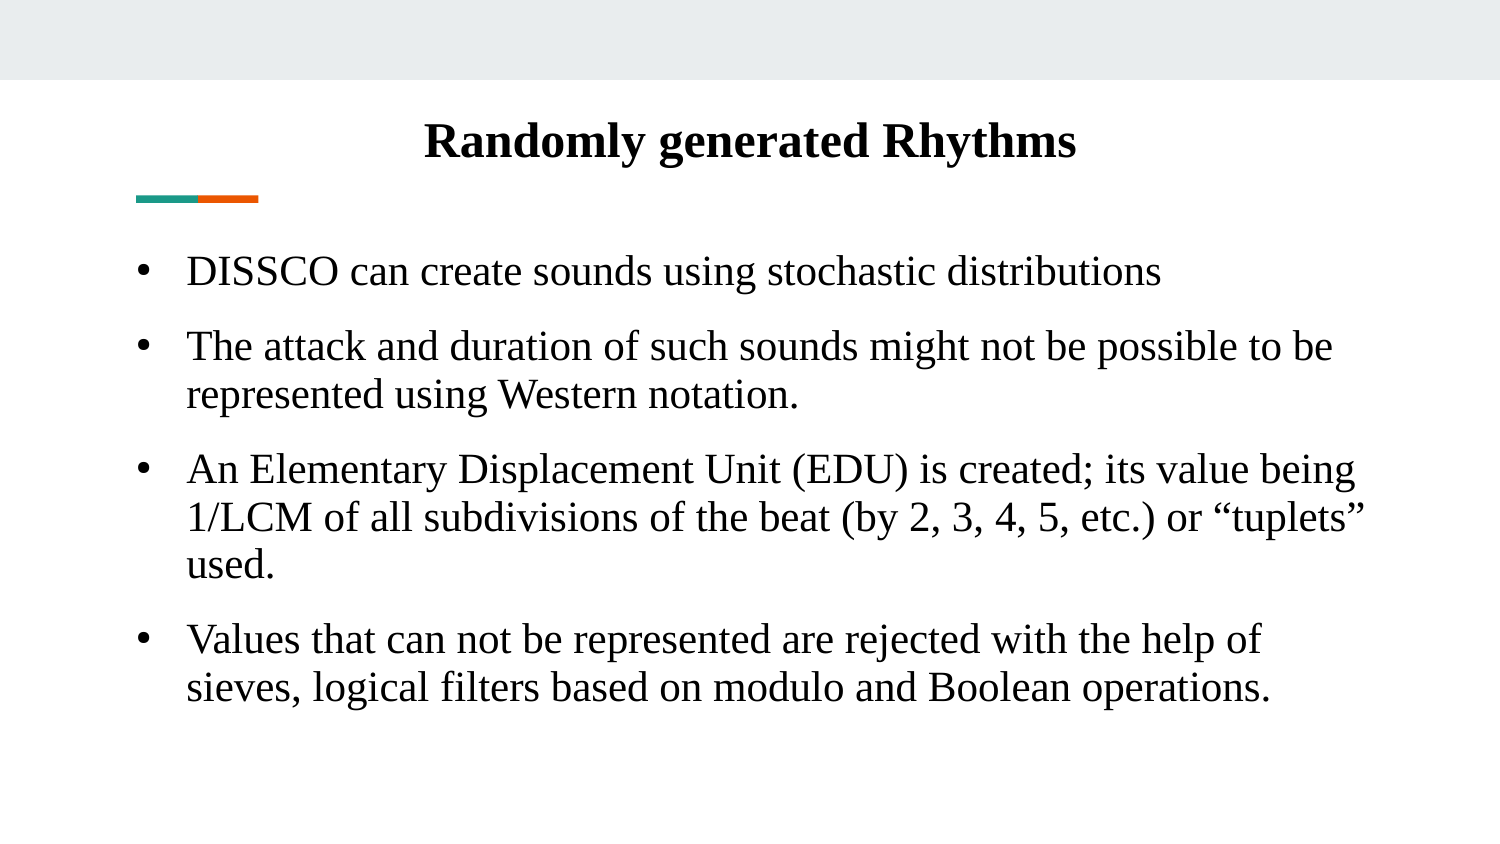

# Randomly generated Rhythms
DISSCO can create sounds using stochastic distributions
The attack and duration of such sounds might not be possible to be represented using Western notation.
An Elementary Displacement Unit (EDU) is created; its value being 1/LCM of all subdivisions of the beat (by 2, 3, 4, 5, etc.) or “tuplets” used.
Values that can not be represented are rejected with the help of sieves, logical filters based on modulo and Boolean operations.